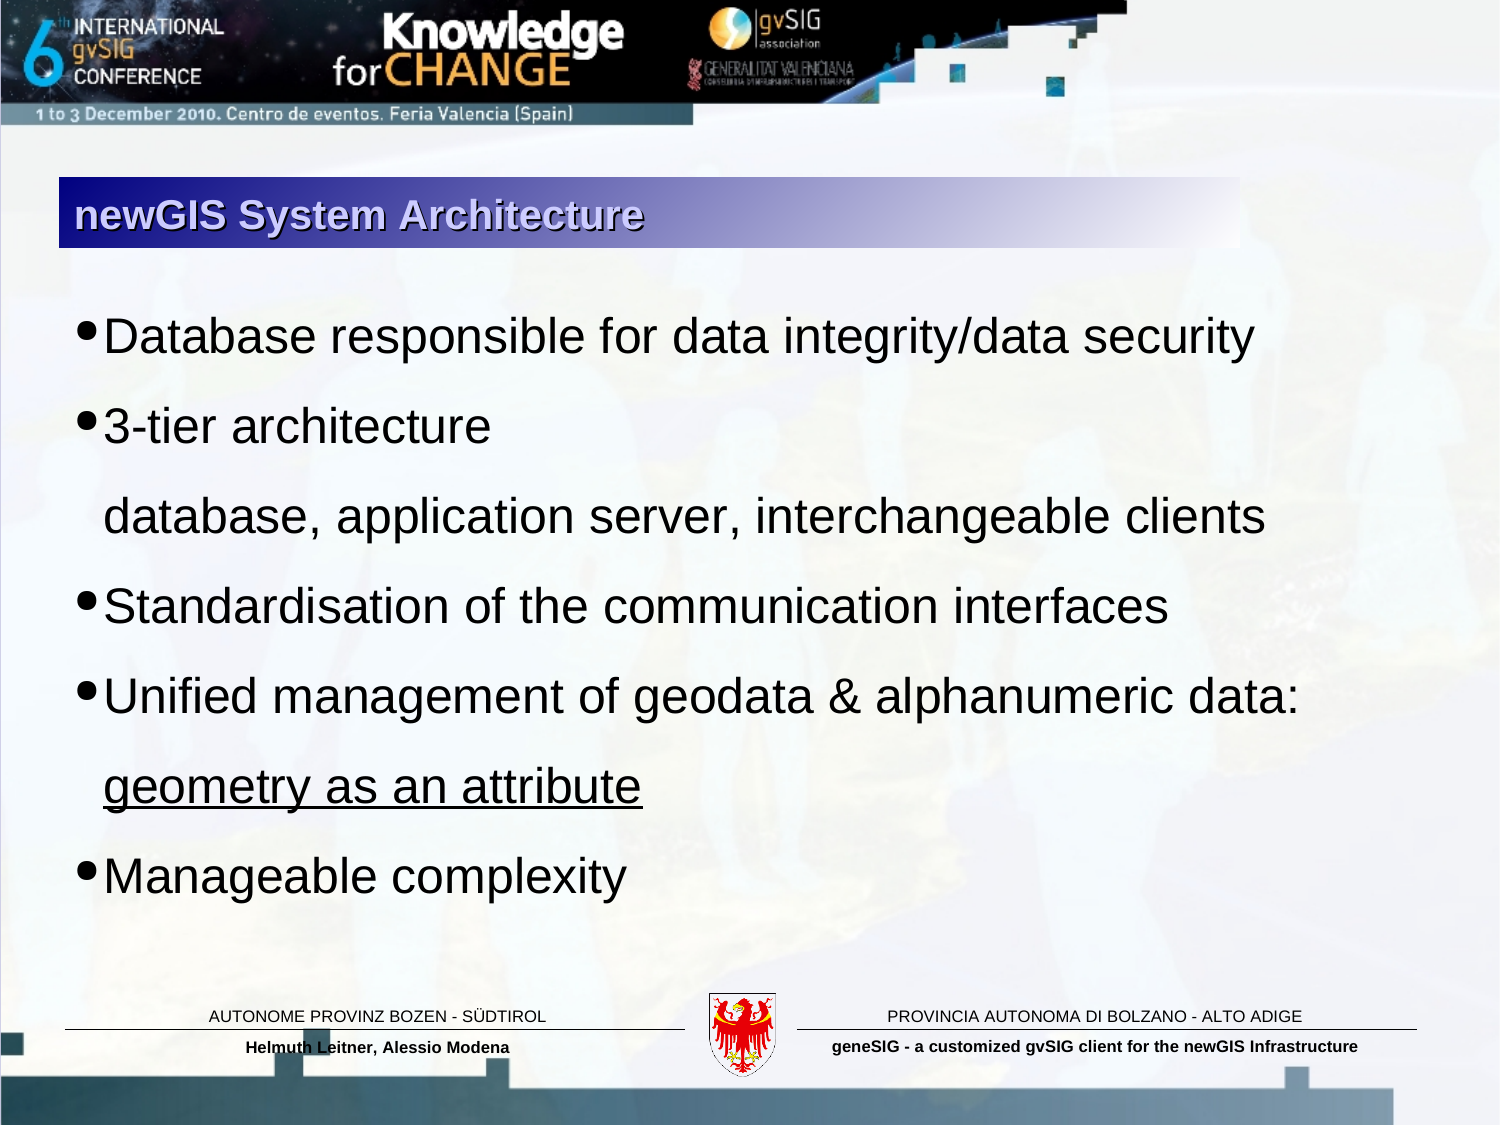

newGIS System Architecture
Database responsible for data integrity/data security
3-tier architecture
database, application server, interchangeable clients
Standardisation of the communication interfaces
Unified management of geodata & alphanumeric data:
geometry as an attribute
Manageable complexity